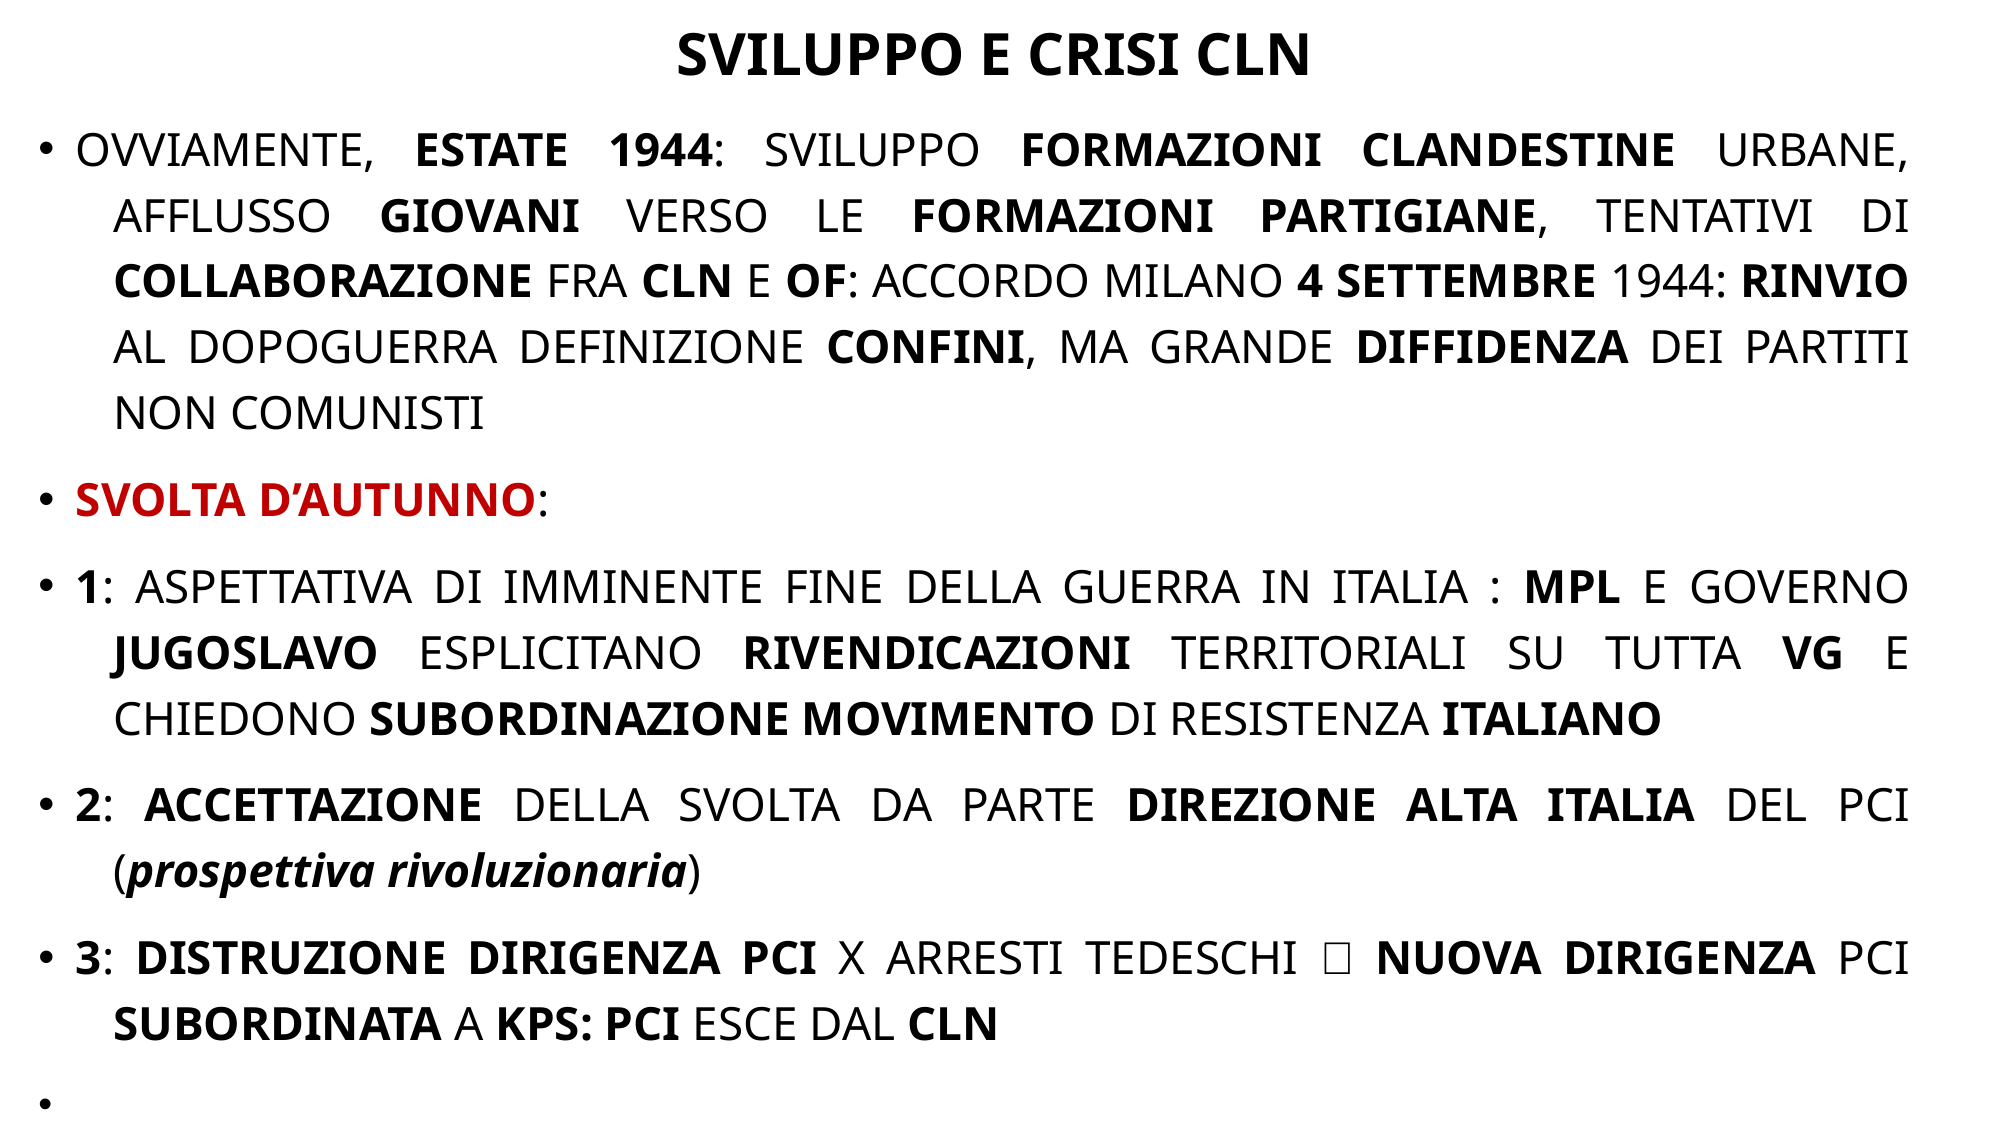

# SVILUPPO E CRISI CLN
OVVIAMENTE, ESTATE 1944: SVILUPPO FORMAZIONI CLANDESTINE URBANE, AFFLUSSO GIOVANI VERSO LE FORMAZIONI PARTIGIANE, TENTATIVI DI COLLABORAZIONE FRA CLN E OF: ACCORDO MILANO 4 SETTEMBRE 1944: RINVIO AL DOPOGUERRA DEFINIZIONE CONFINI, MA GRANDE DIFFIDENZA DEI PARTITI NON COMUNISTI
SVOLTA D’AUTUNNO:
1: ASPETTATIVA DI IMMINENTE FINE DELLA GUERRA IN ITALIA : MPL E GOVERNO JUGOSLAVO ESPLICITANO RIVENDICAZIONI TERRITORIALI SU TUTTA VG E CHIEDONO SUBORDINAZIONE MOVIMENTO DI RESISTENZA ITALIANO
2: ACCETTAZIONE DELLA SVOLTA DA PARTE DIREZIONE ALTA ITALIA DEL PCI (prospettiva rivoluzionaria)
3: DISTRUZIONE DIRIGENZA PCI X ARRESTI TEDESCHI  NUOVA DIRIGENZA PCI SUBORDINATA A KPS: PCI ESCE DAL CLN